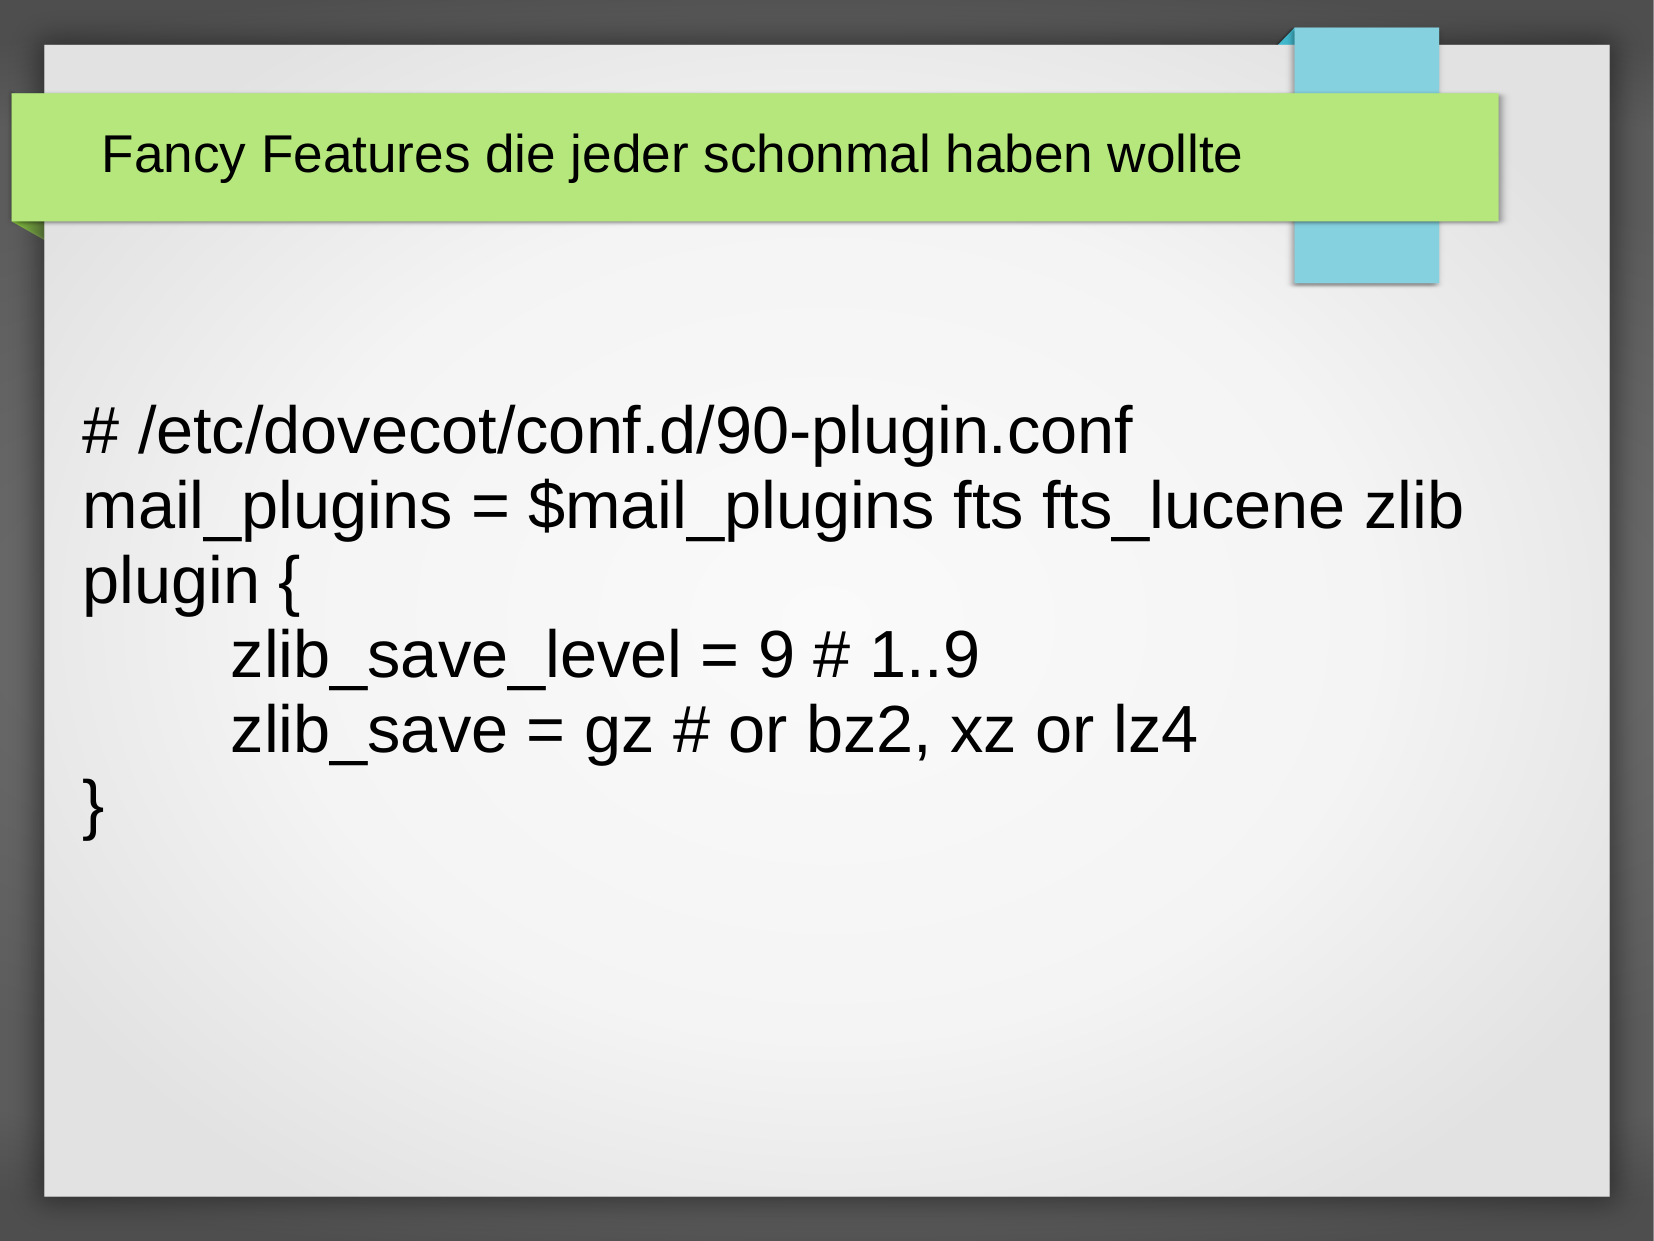

# Fancy Features die jeder schonmal haben wollte
# /etc/dovecot/conf.d/90-plugin.conf
mail_plugins = $mail_plugins fts fts_lucene zlib
plugin {
 zlib_save_level = 9 # 1..9
 zlib_save = gz # or bz2, xz or lz4
}